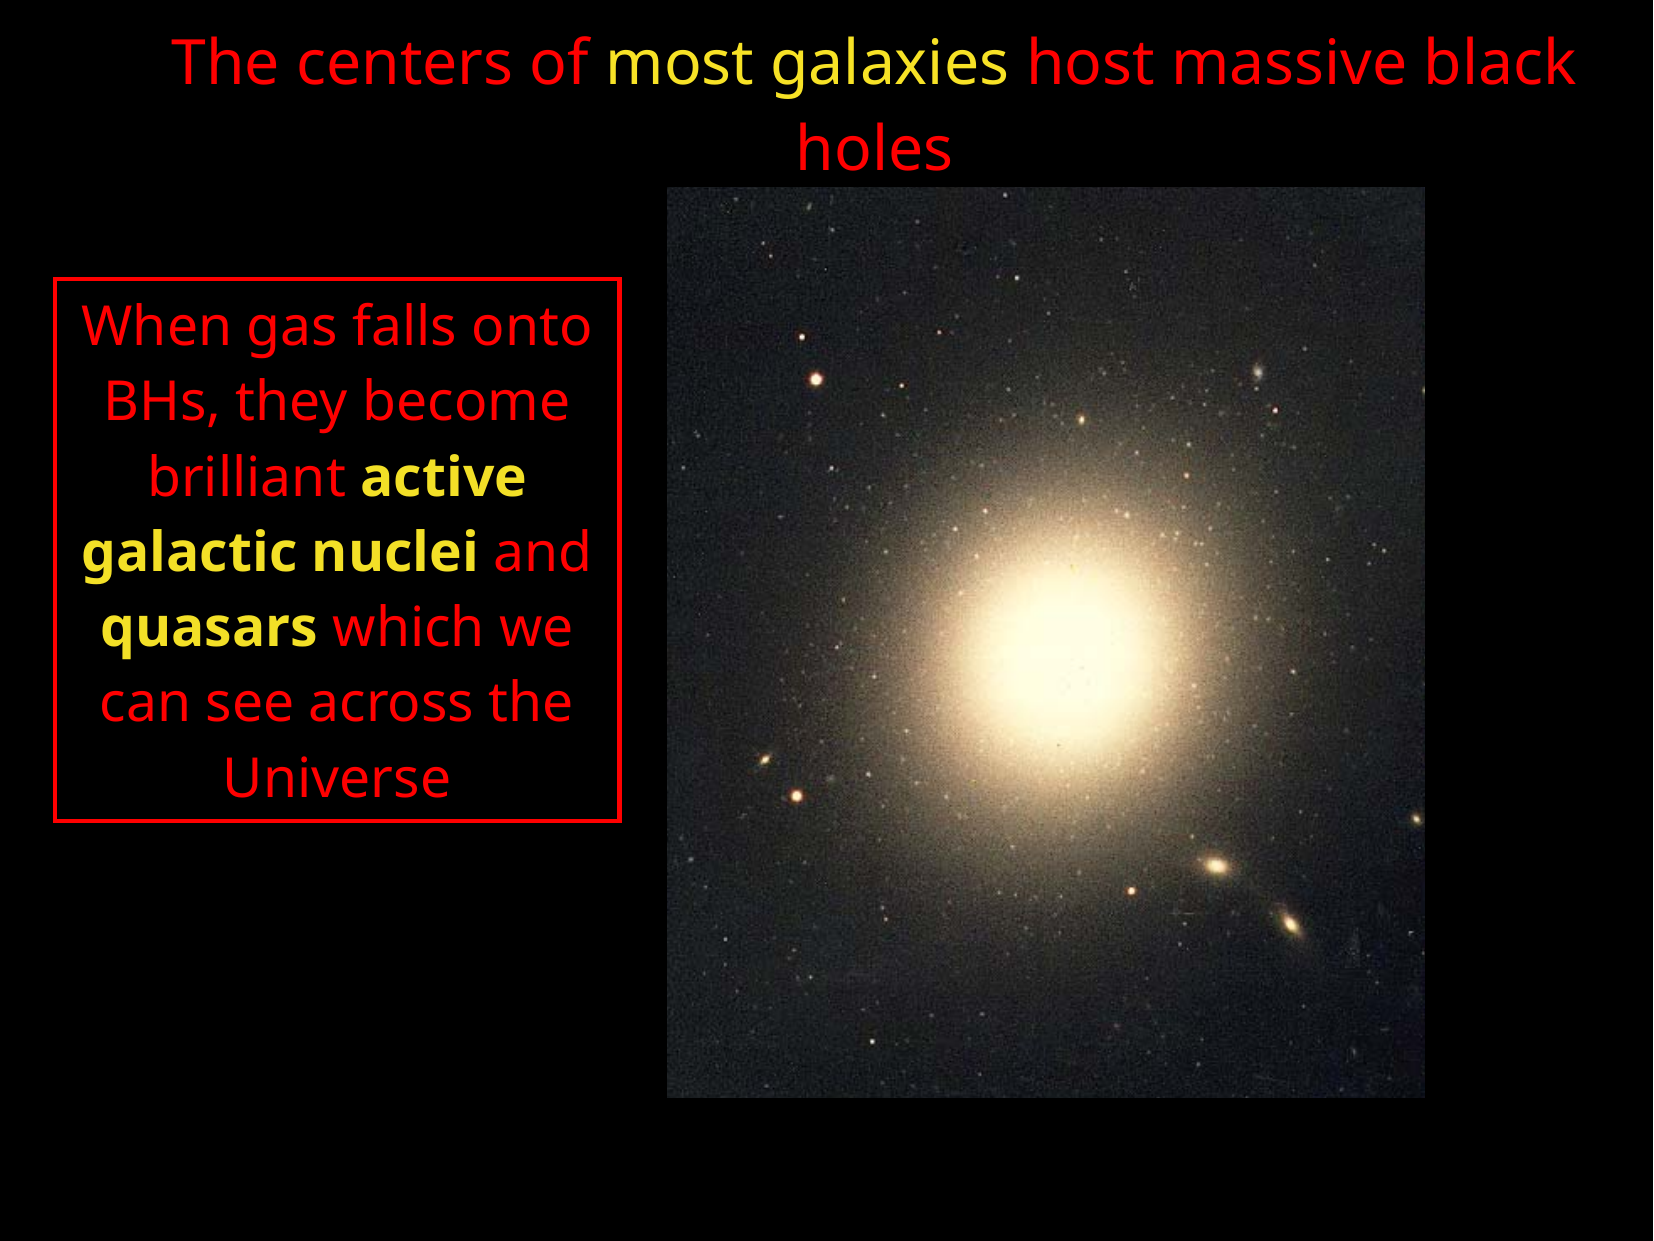

The centers of most galaxies host massive black holes
When gas falls onto BHs, they become brilliant active galactic nuclei and quasars which we can see across the Universe
The famous active elliptical M87